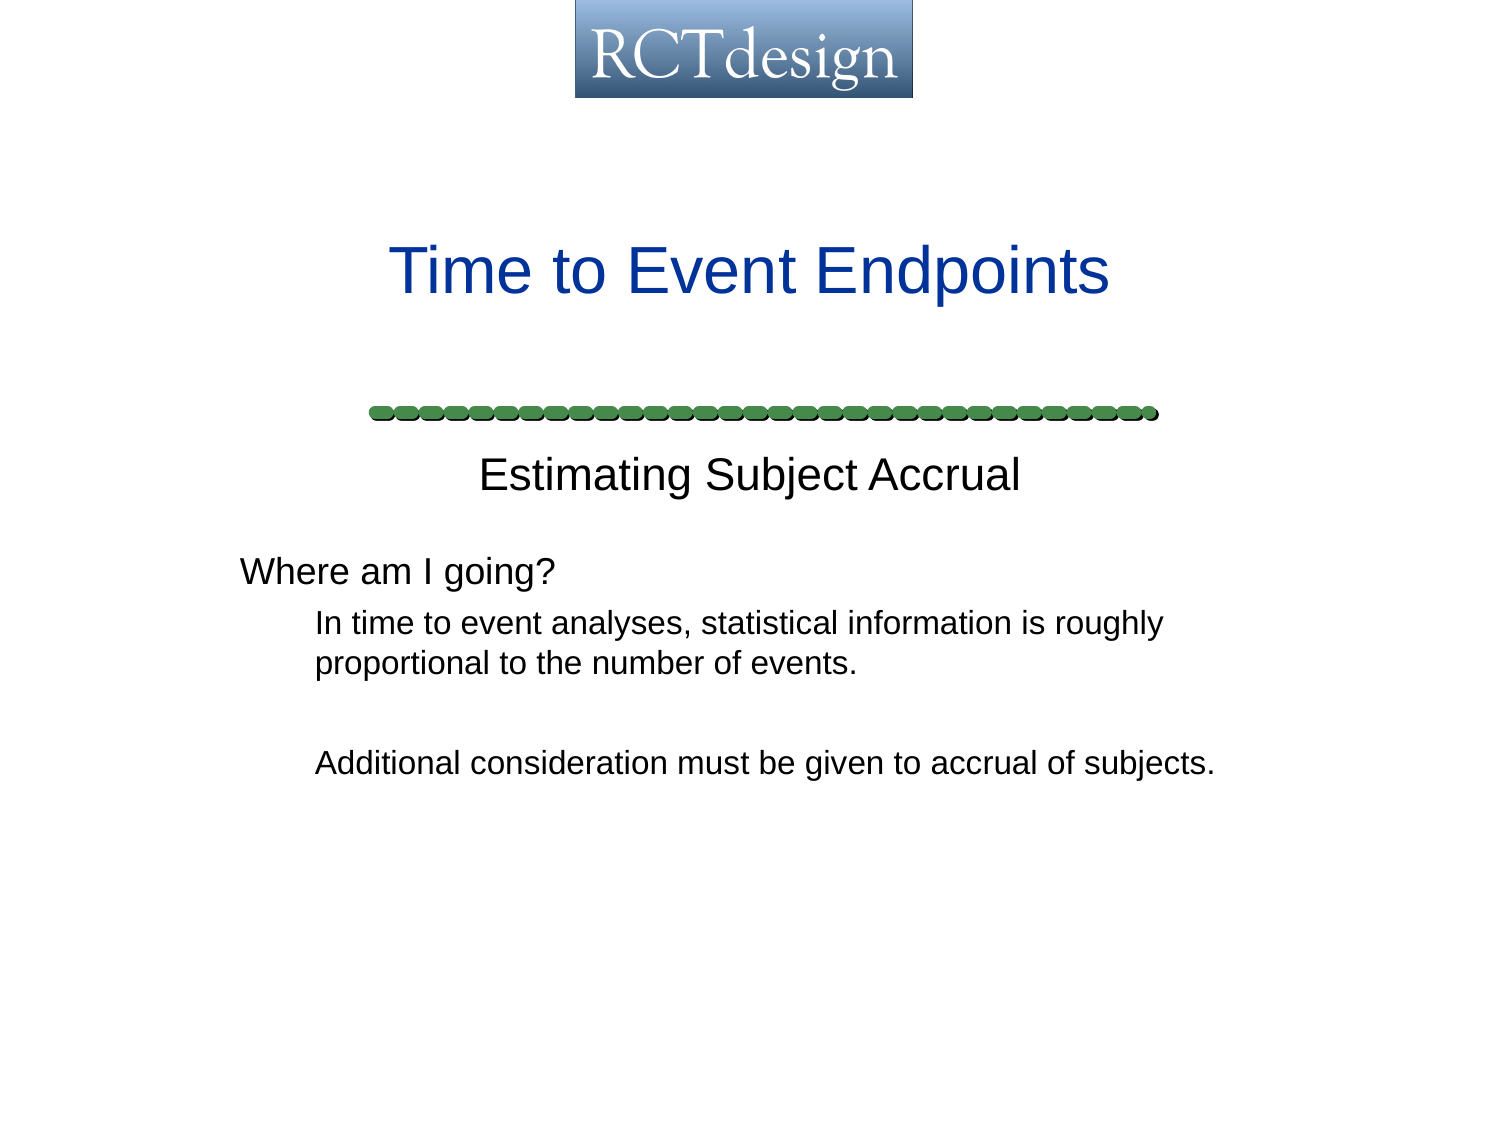

# Time to Event Endpoints
Estimating Subject Accrual
Where am I going?
In time to event analyses, statistical information is roughly proportional to the number of events.
Additional consideration must be given to accrual of subjects.